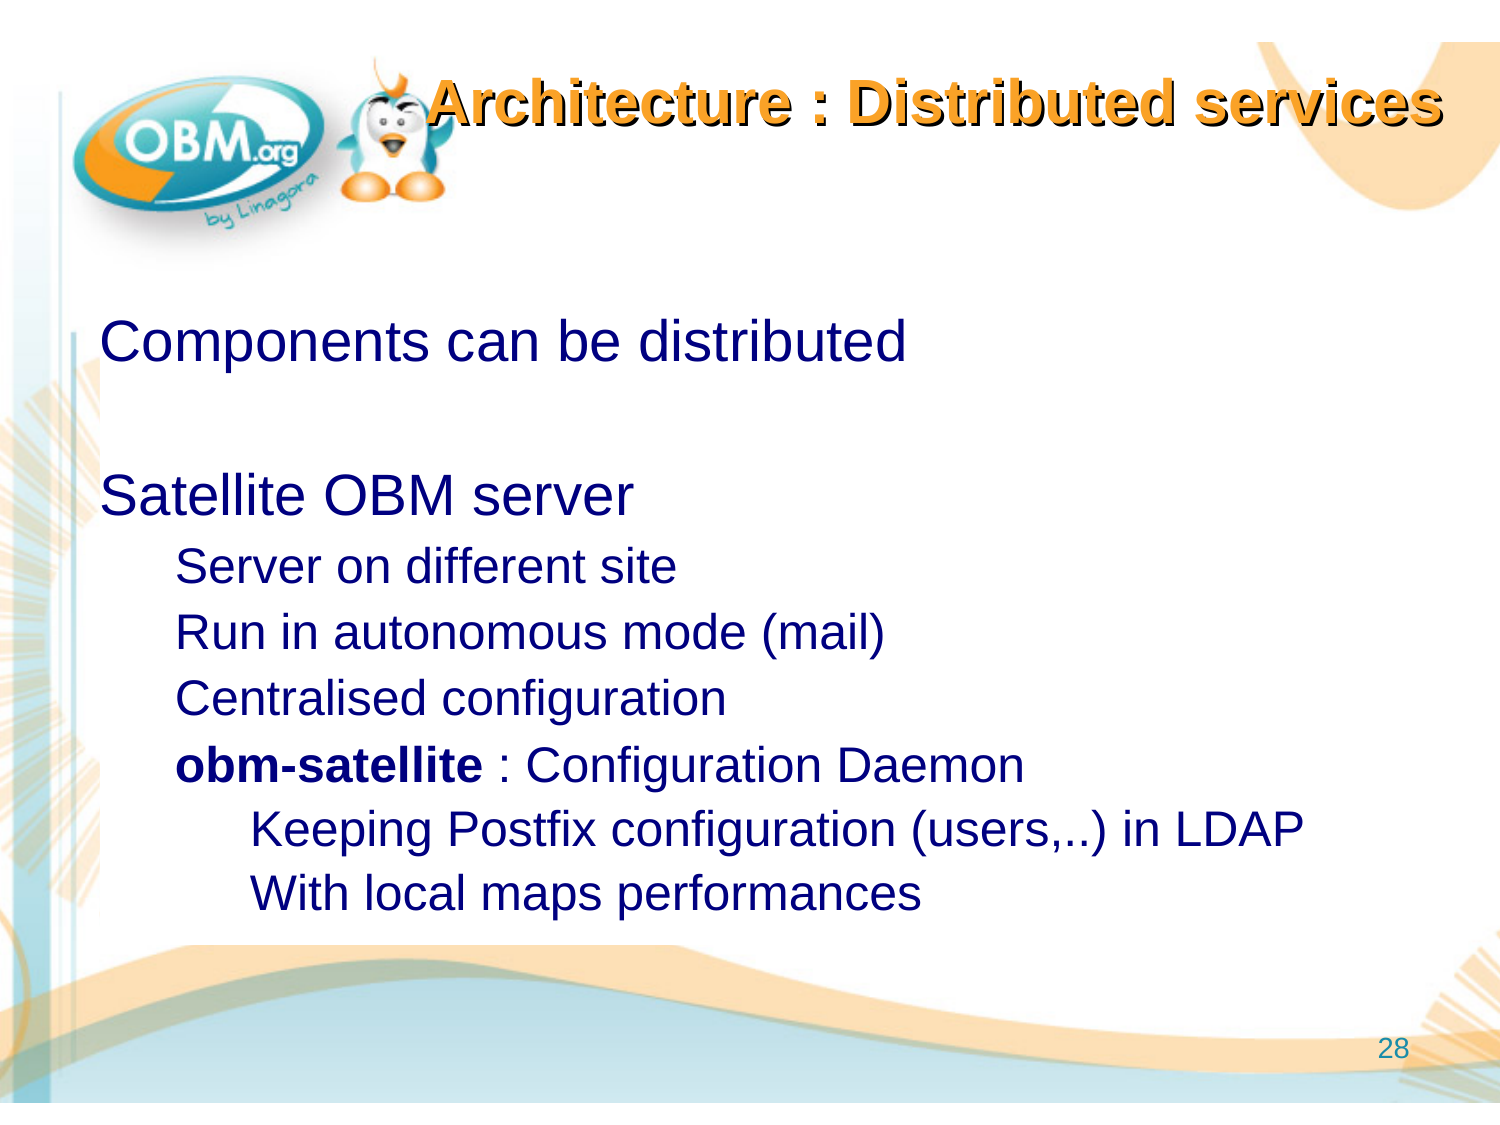

Architecture : Distributed services
# Components can be distributed
Satellite OBM server
Server on different site
Run in autonomous mode (mail)
Centralised configuration
obm-satellite : Configuration Daemon
Keeping Postfix configuration (users,..) in LDAP
With local maps performances
28